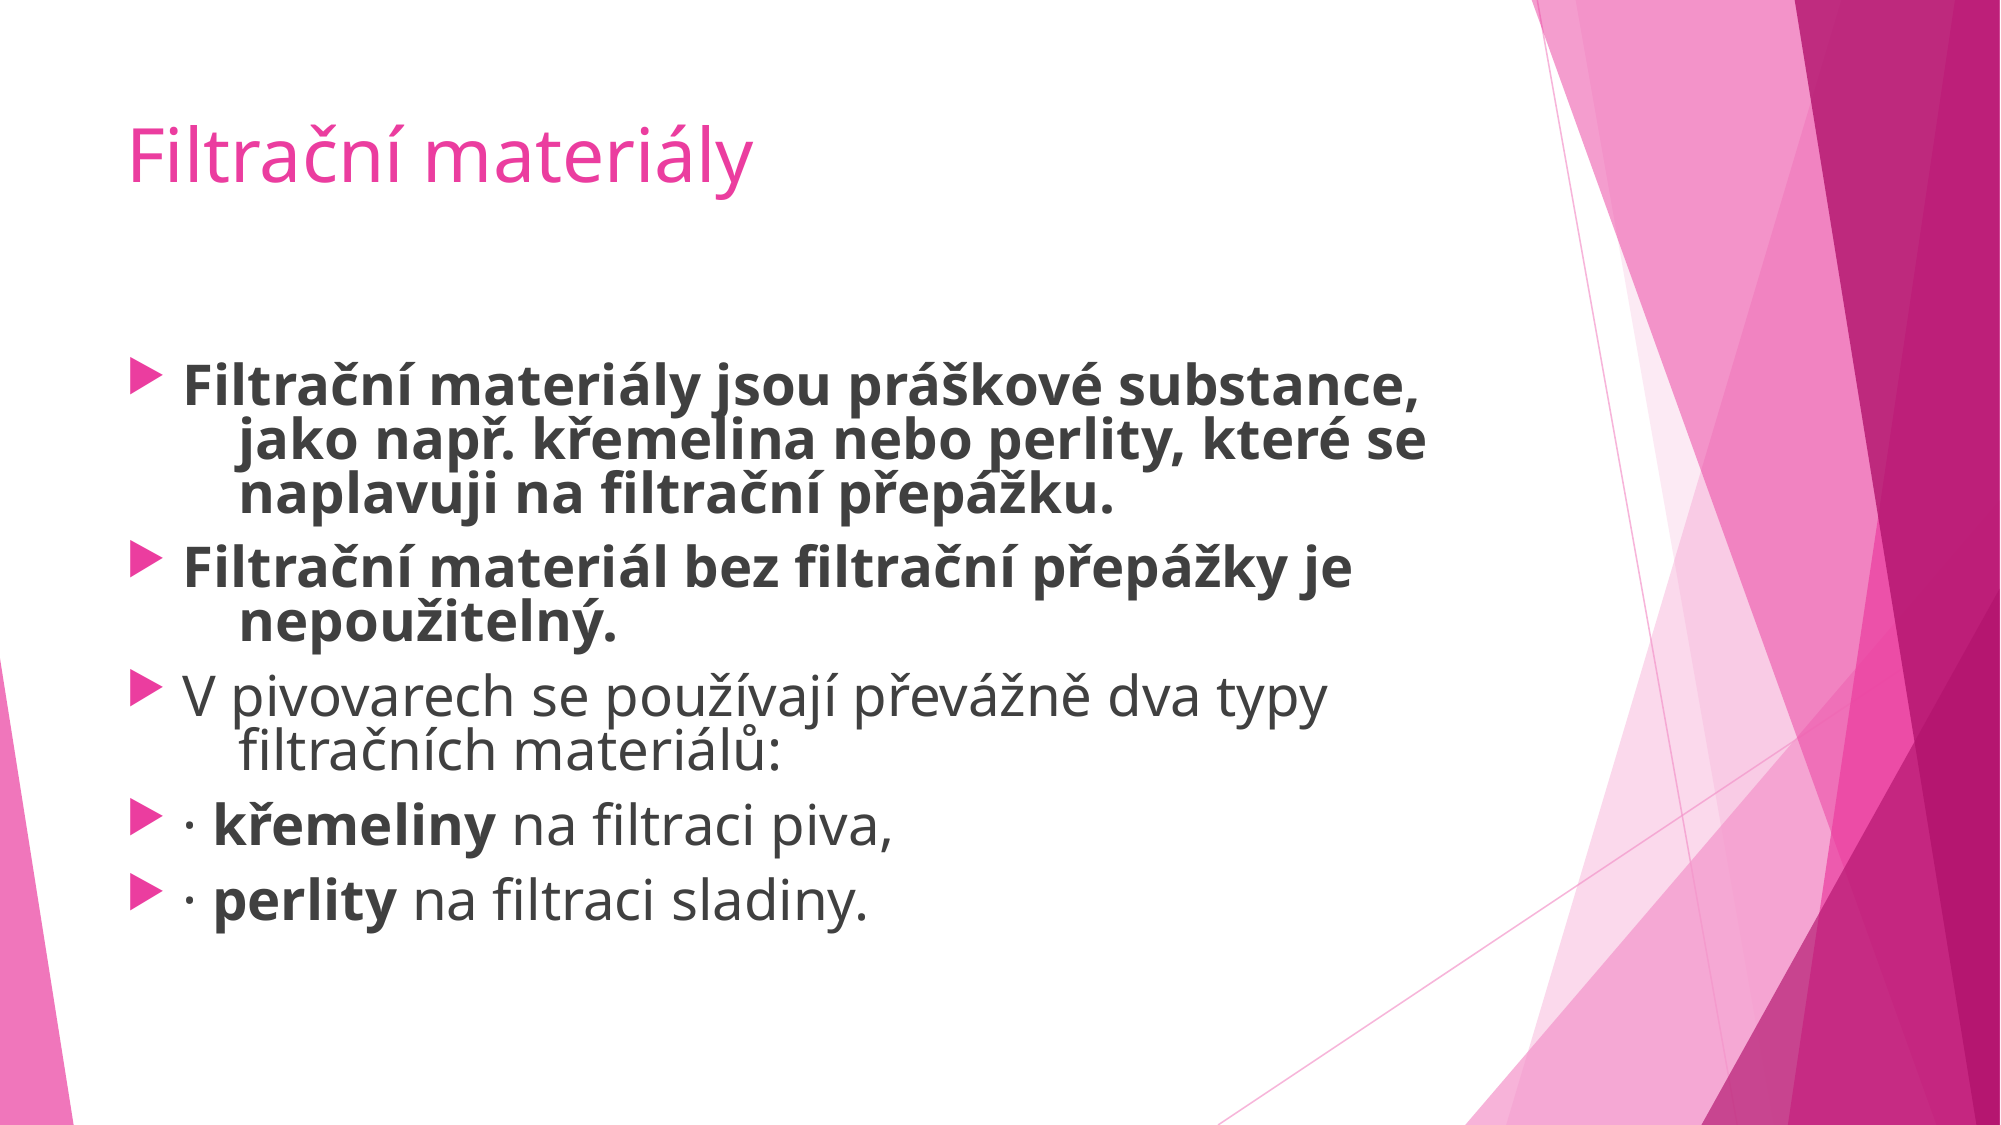

# Filtrační materiály
Filtrační materiály jsou práškové substance, jako např. křemelina nebo perlity, které se naplavuji na filtrační přepážku.
Filtrační materiál bez filtrační přepážky je nepoužitelný.
V pivovarech se používají převážně dva typy filtračních materiálů:
· křemeliny na filtraci piva,
· perlity na filtraci sladiny.